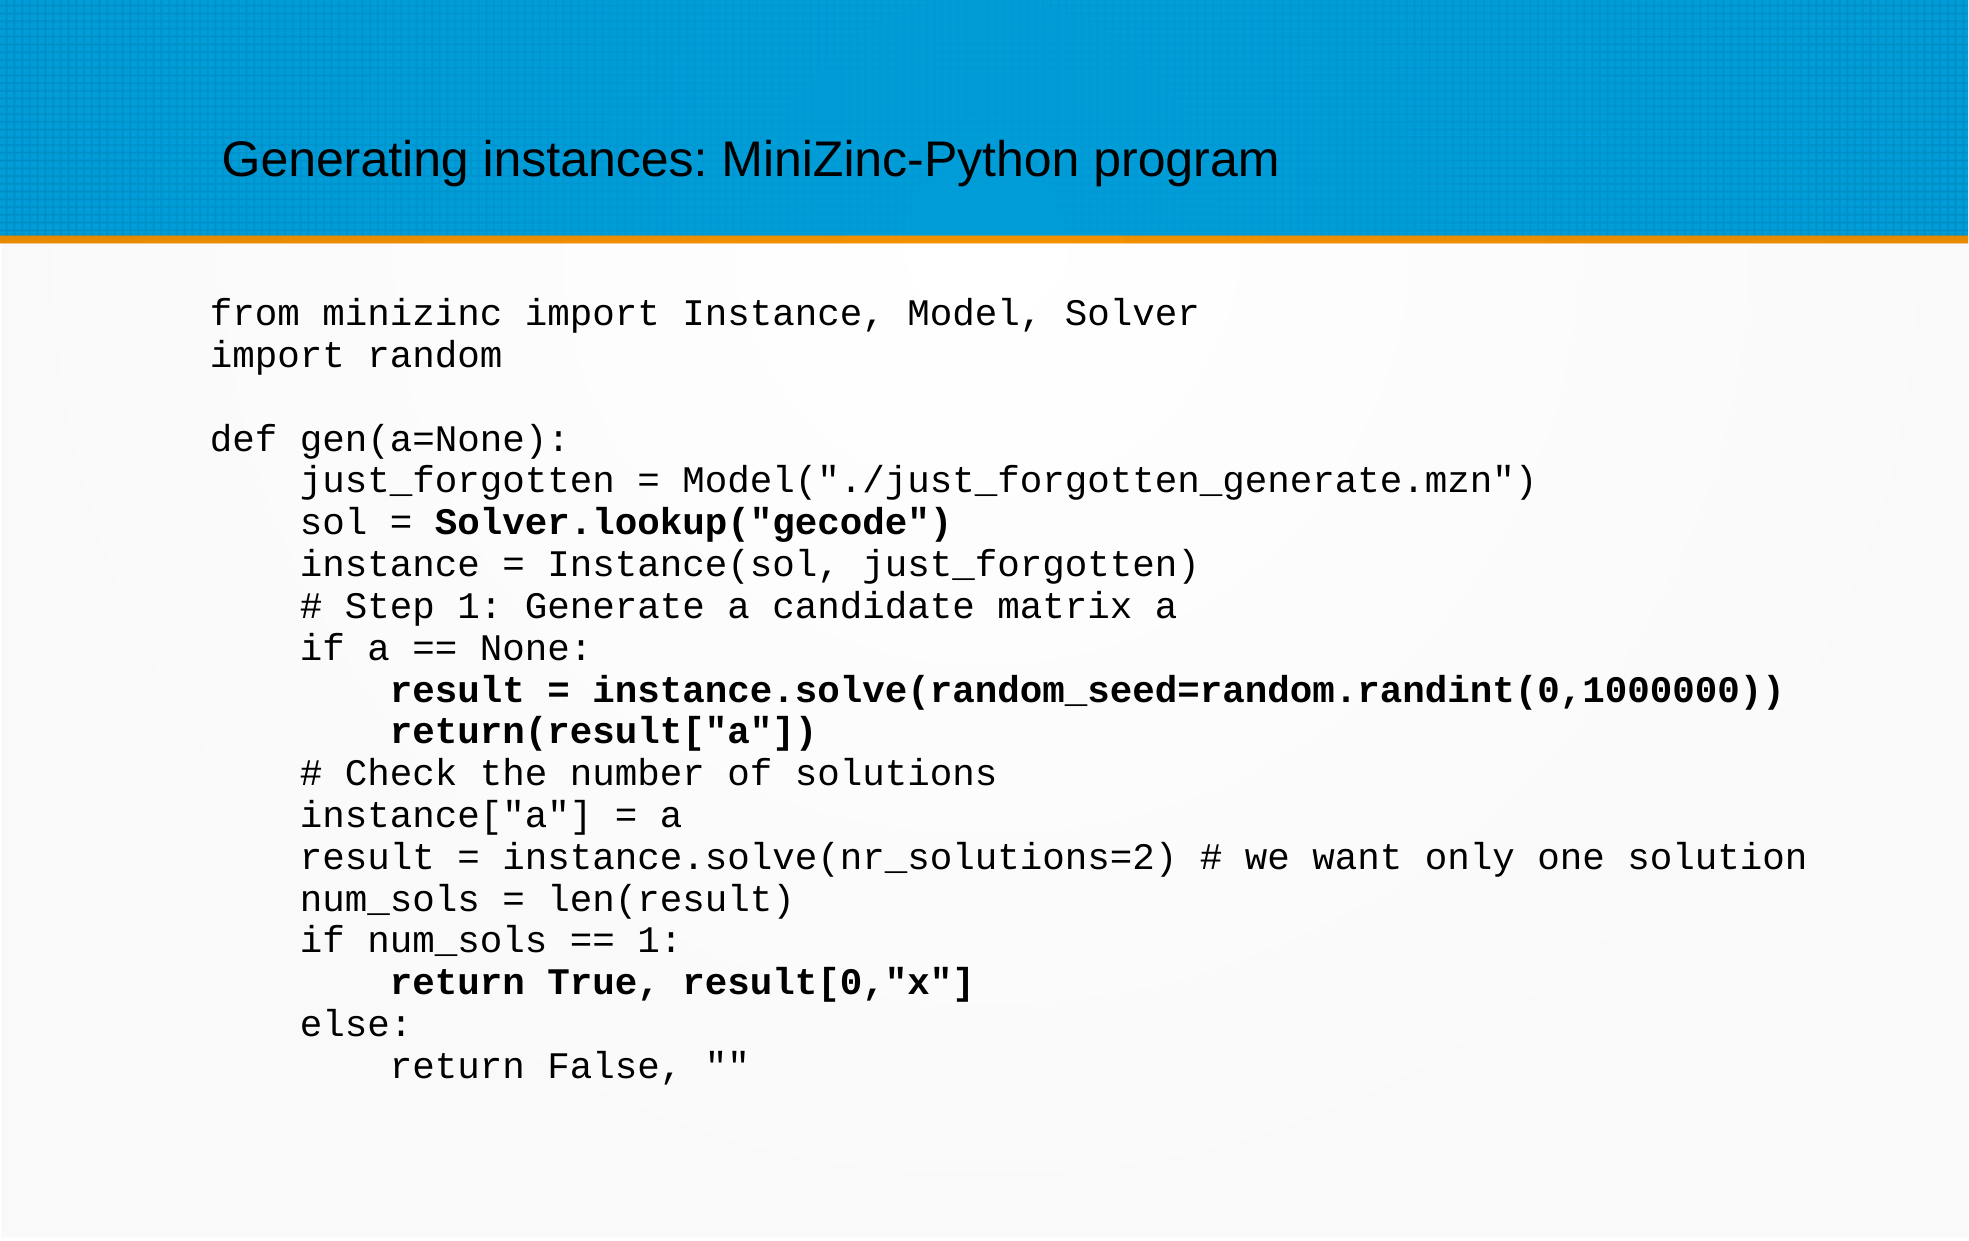

Generating instances: MiniZinc-Python program
from minizinc import Instance, Model, Solver
import random
def gen(a=None):
 just_forgotten = Model("./just_forgotten_generate.mzn")
 sol = Solver.lookup("gecode")
 instance = Instance(sol, just_forgotten)
 # Step 1: Generate a candidate matrix a
 if a == None:
 result = instance.solve(random_seed=random.randint(0,1000000))
 return(result["a"])
 # Check the number of solutions
 instance["a"] = a
 result = instance.solve(nr_solutions=2) # we want only one solution
 num_sols = len(result)
 if num_sols == 1:
 return True, result[0,"x"]
 else:
 return False, ""